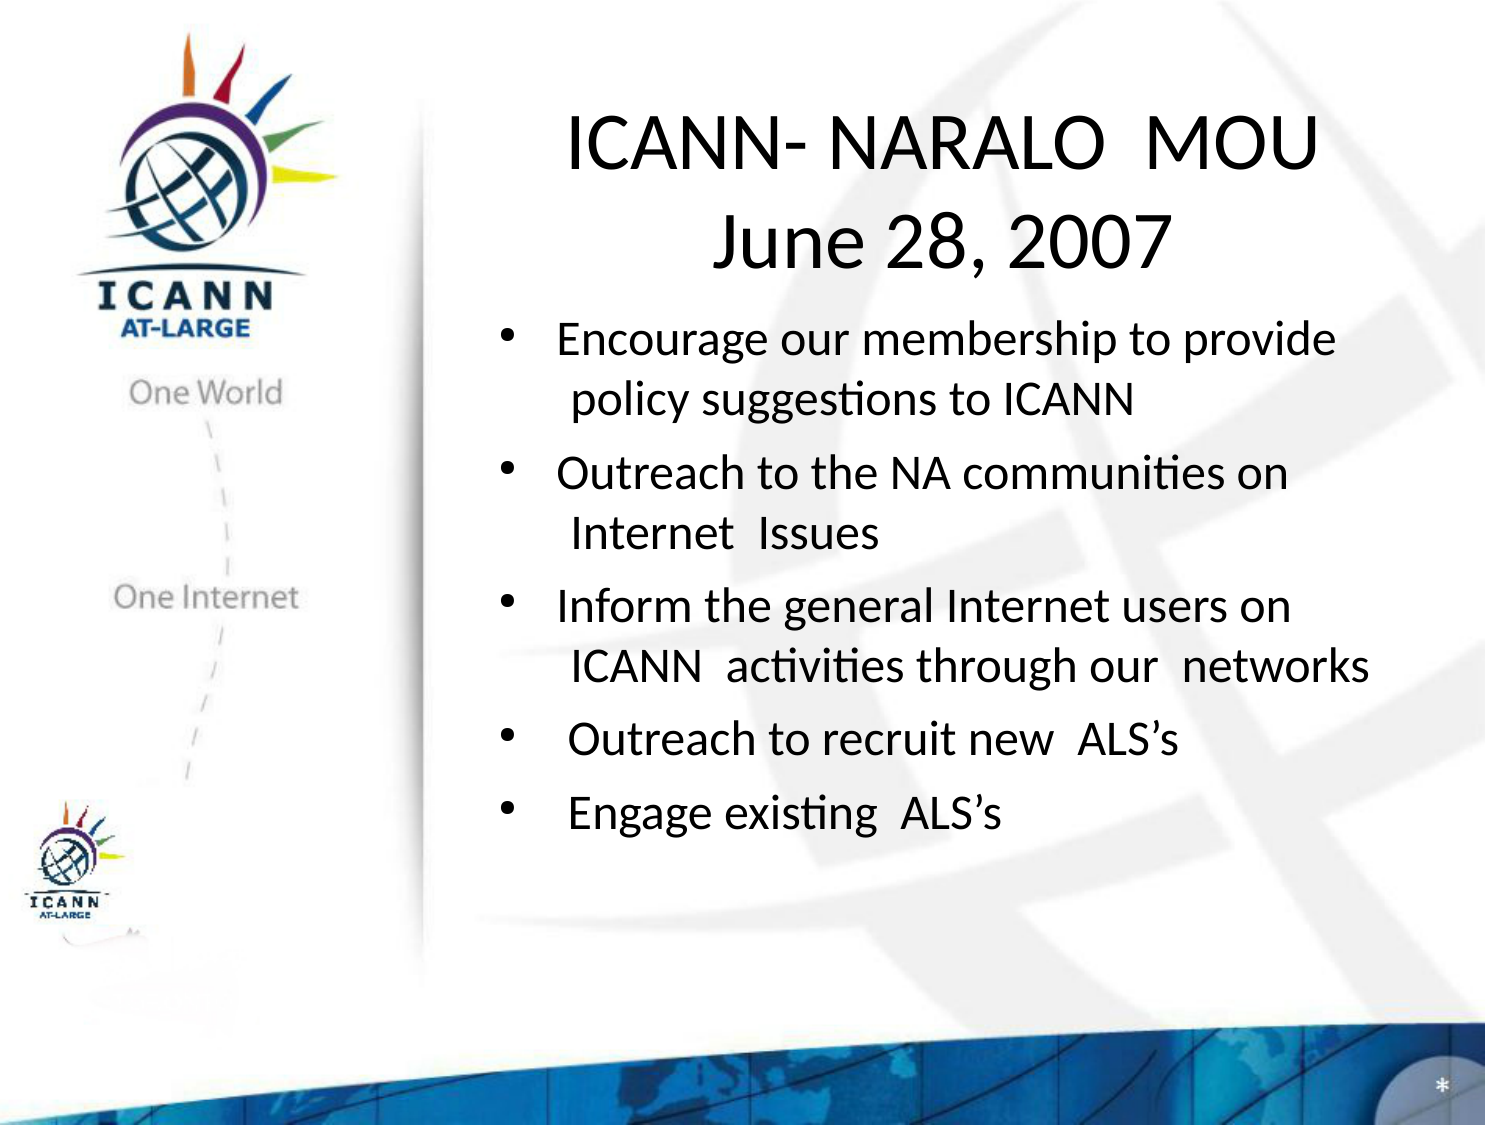

ICANN- NARALO MOU
June 28, 2007
 Encourage our membership to provide policy suggestions to ICANN
 Outreach to the NA communities on Internet Issues
 Inform the general Internet users on ICANN activities through our networks
 Outreach to recruit new ALS’s
 Engage existing ALS’s
#